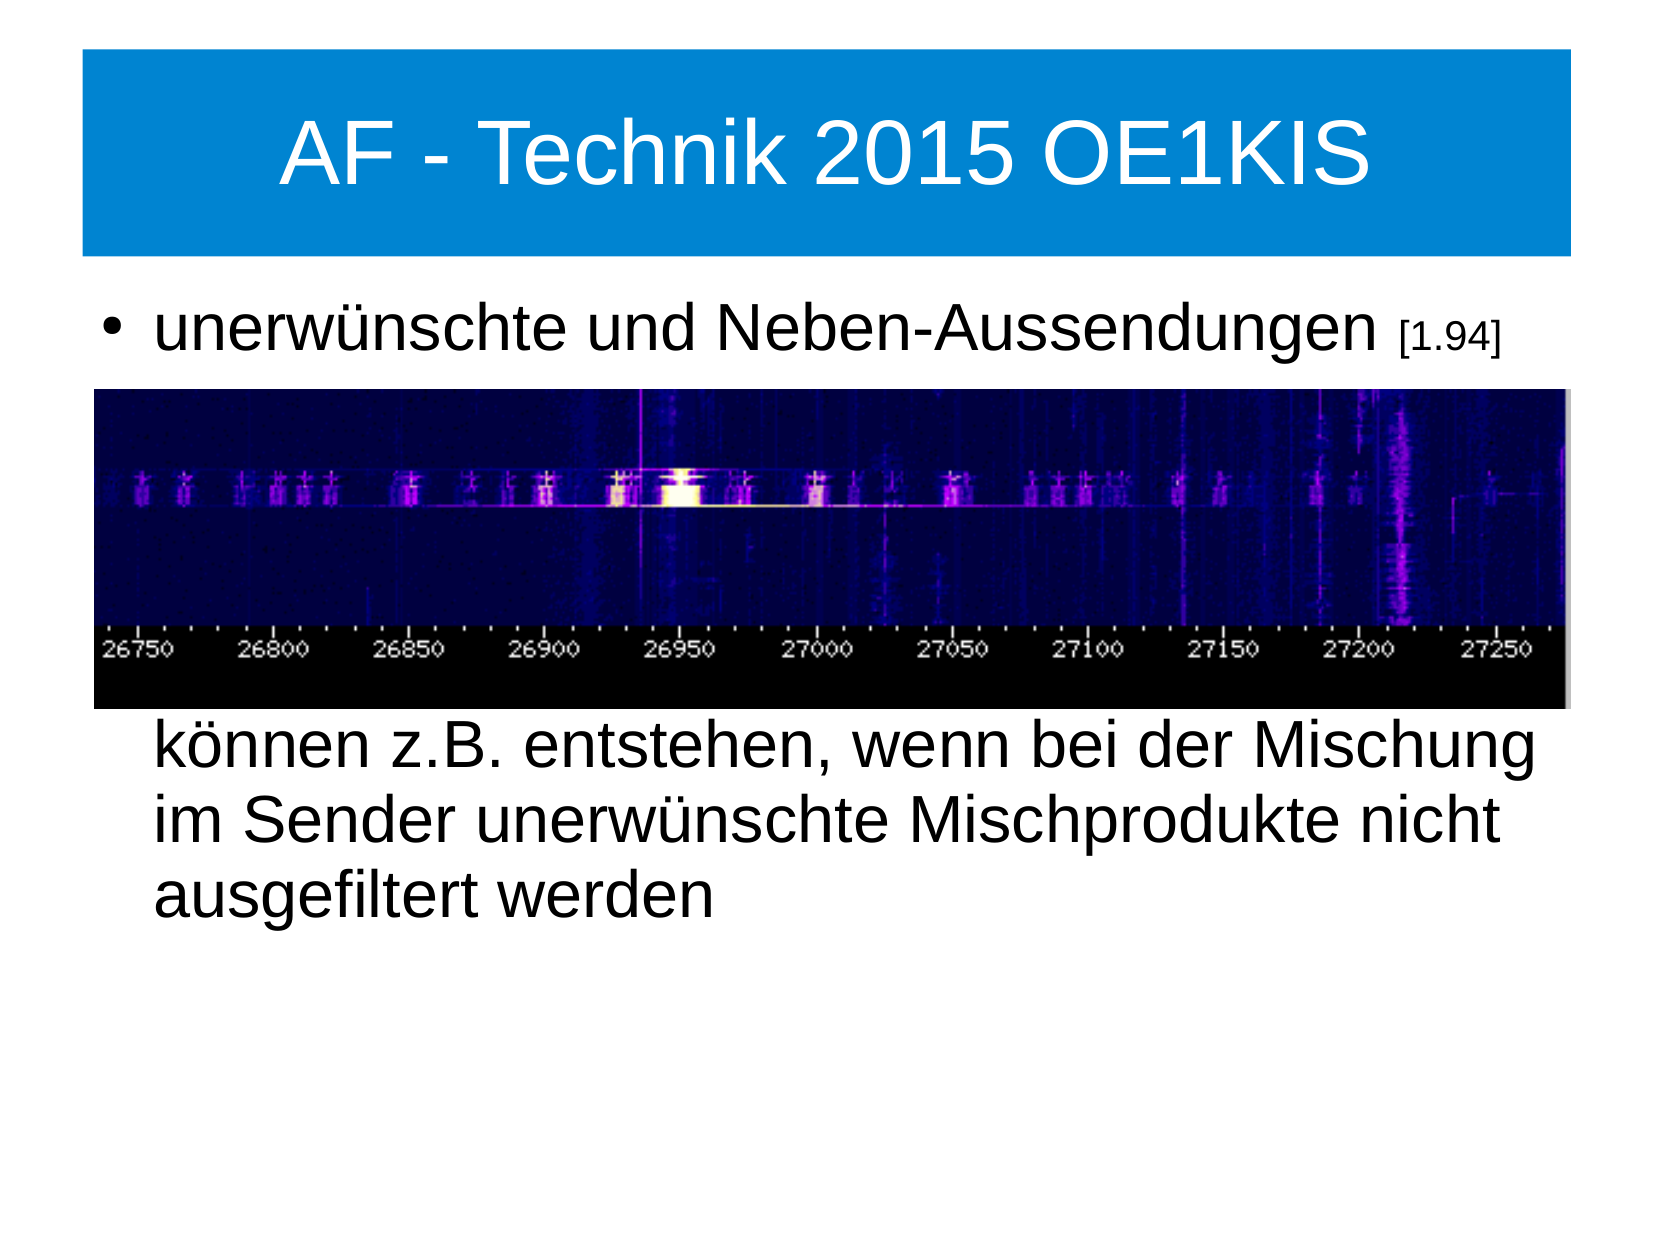

# AF - Technik 2015 OE1KIS
unerwünschte und Neben-Aussendungen [1.94]
können z.B. entstehen, wenn bei der Mischung im Sender unerwünschte Mischprodukte nicht ausgefiltert werden